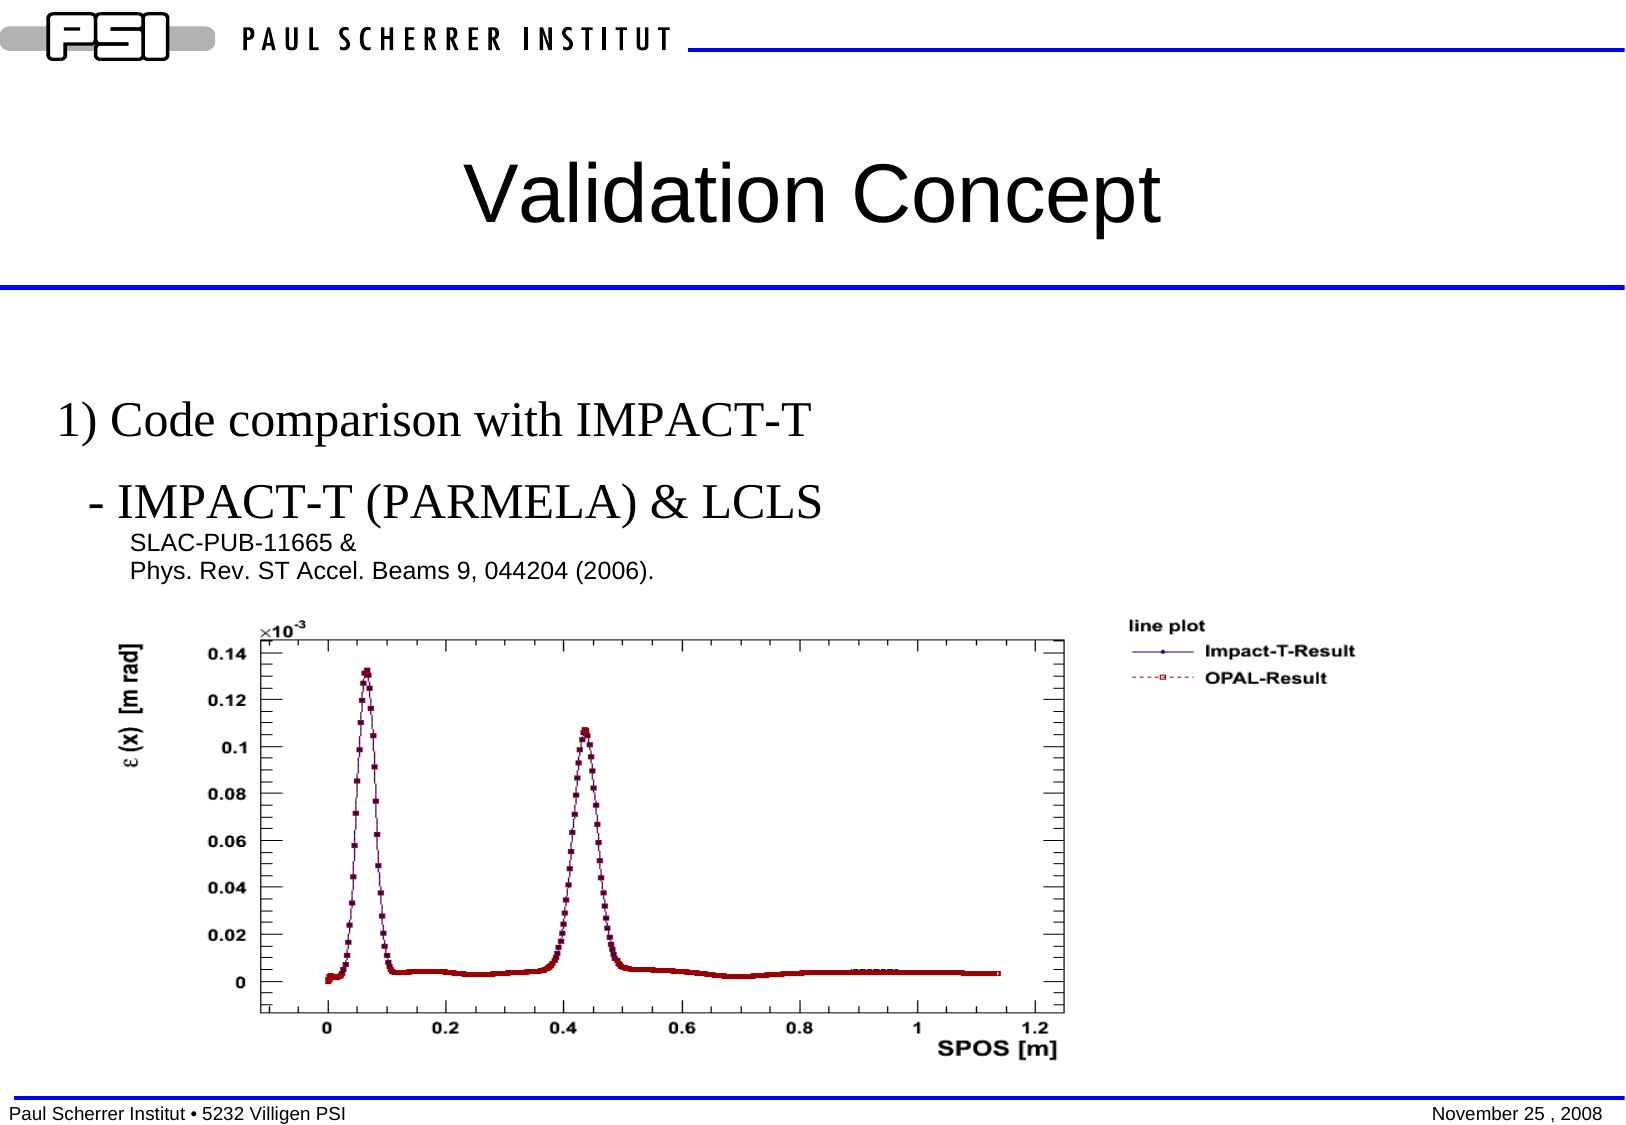

# Validation Concept
1) Code comparison with IMPACT-T
2) Analytic Models for comparison
3) Scaling Tests w.r.t. #Particles
- IMPACT-T (PARMELA) & LCLS
 SLAC-PUB-11665 &
 Phys. Rev. ST Accel. Beams 9, 044204 (2006).